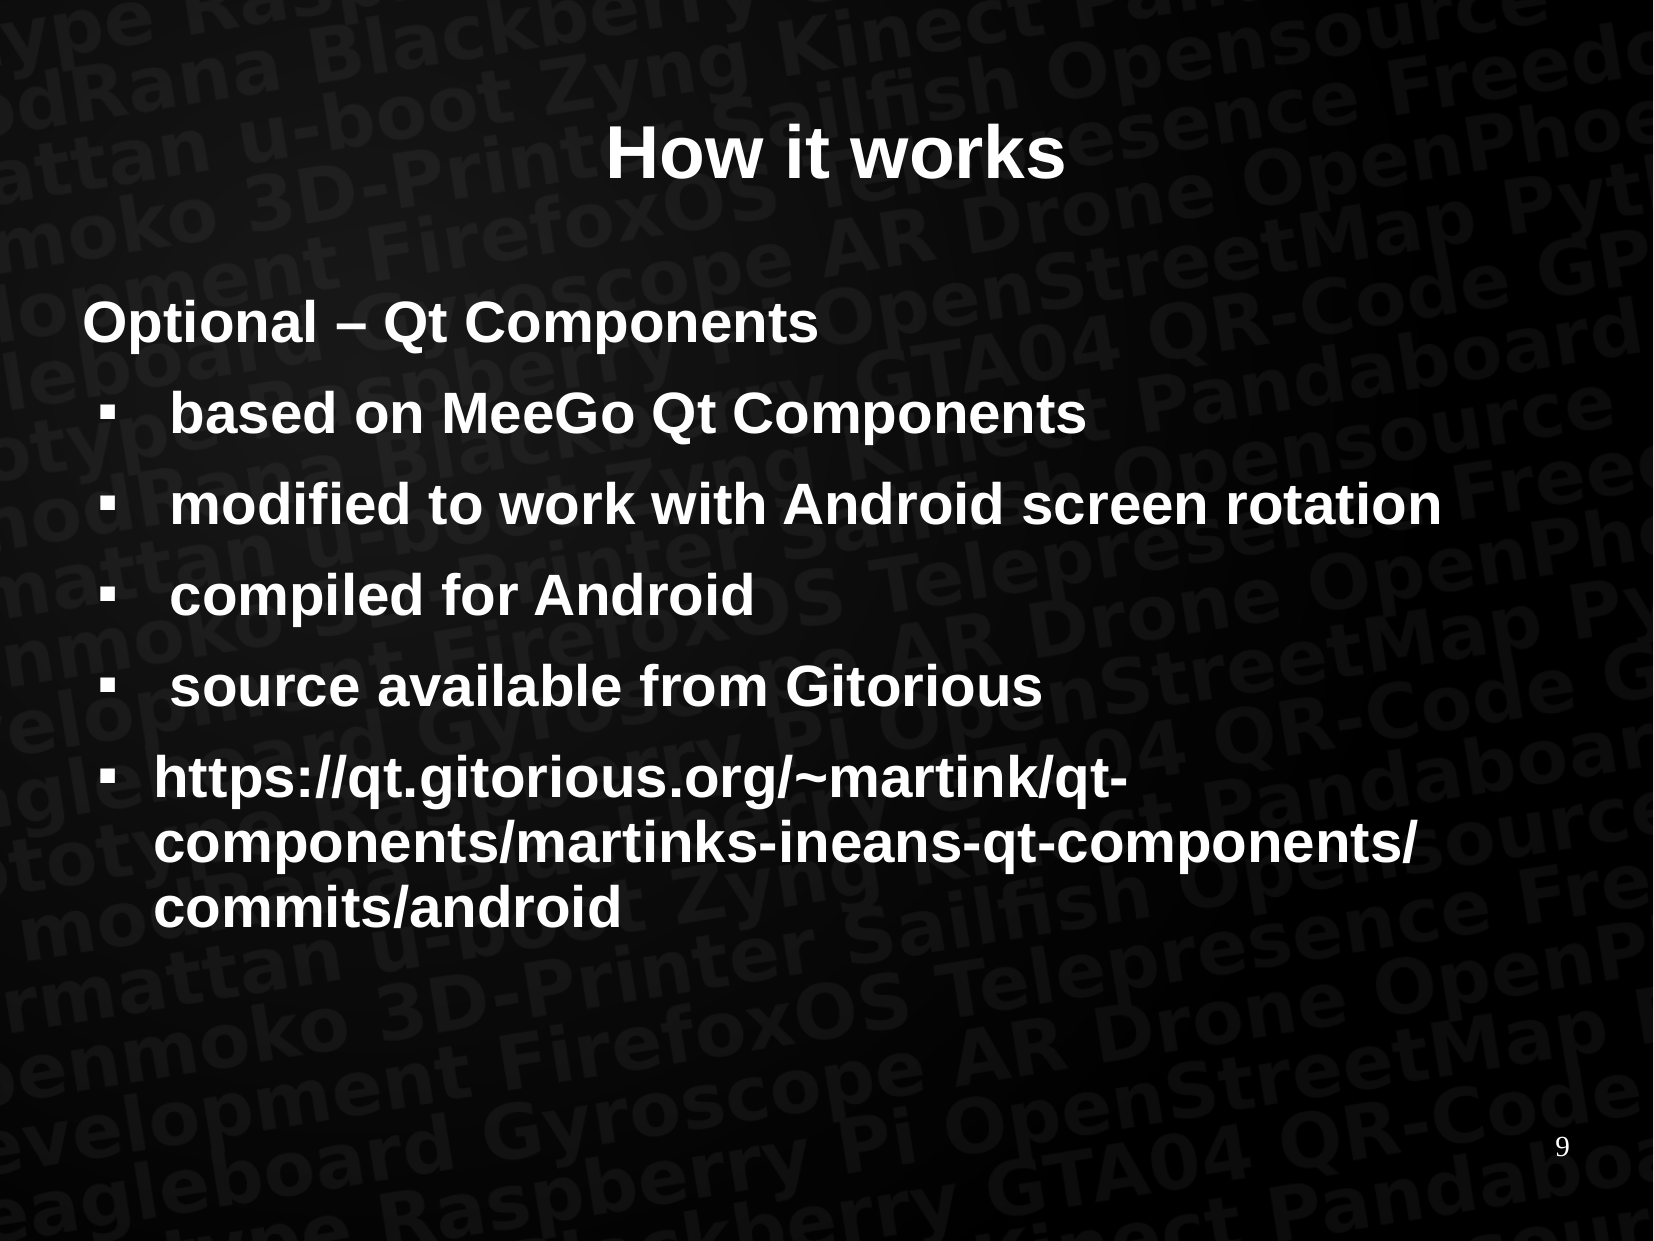

# How it works
Optional – Qt Components
 based on MeeGo Qt Components
 modified to work with Android screen rotation
 compiled for Android
 source available from Gitorious
https://qt.gitorious.org/~martink/qt-components/martinks-ineans-qt-components/commits/android
9